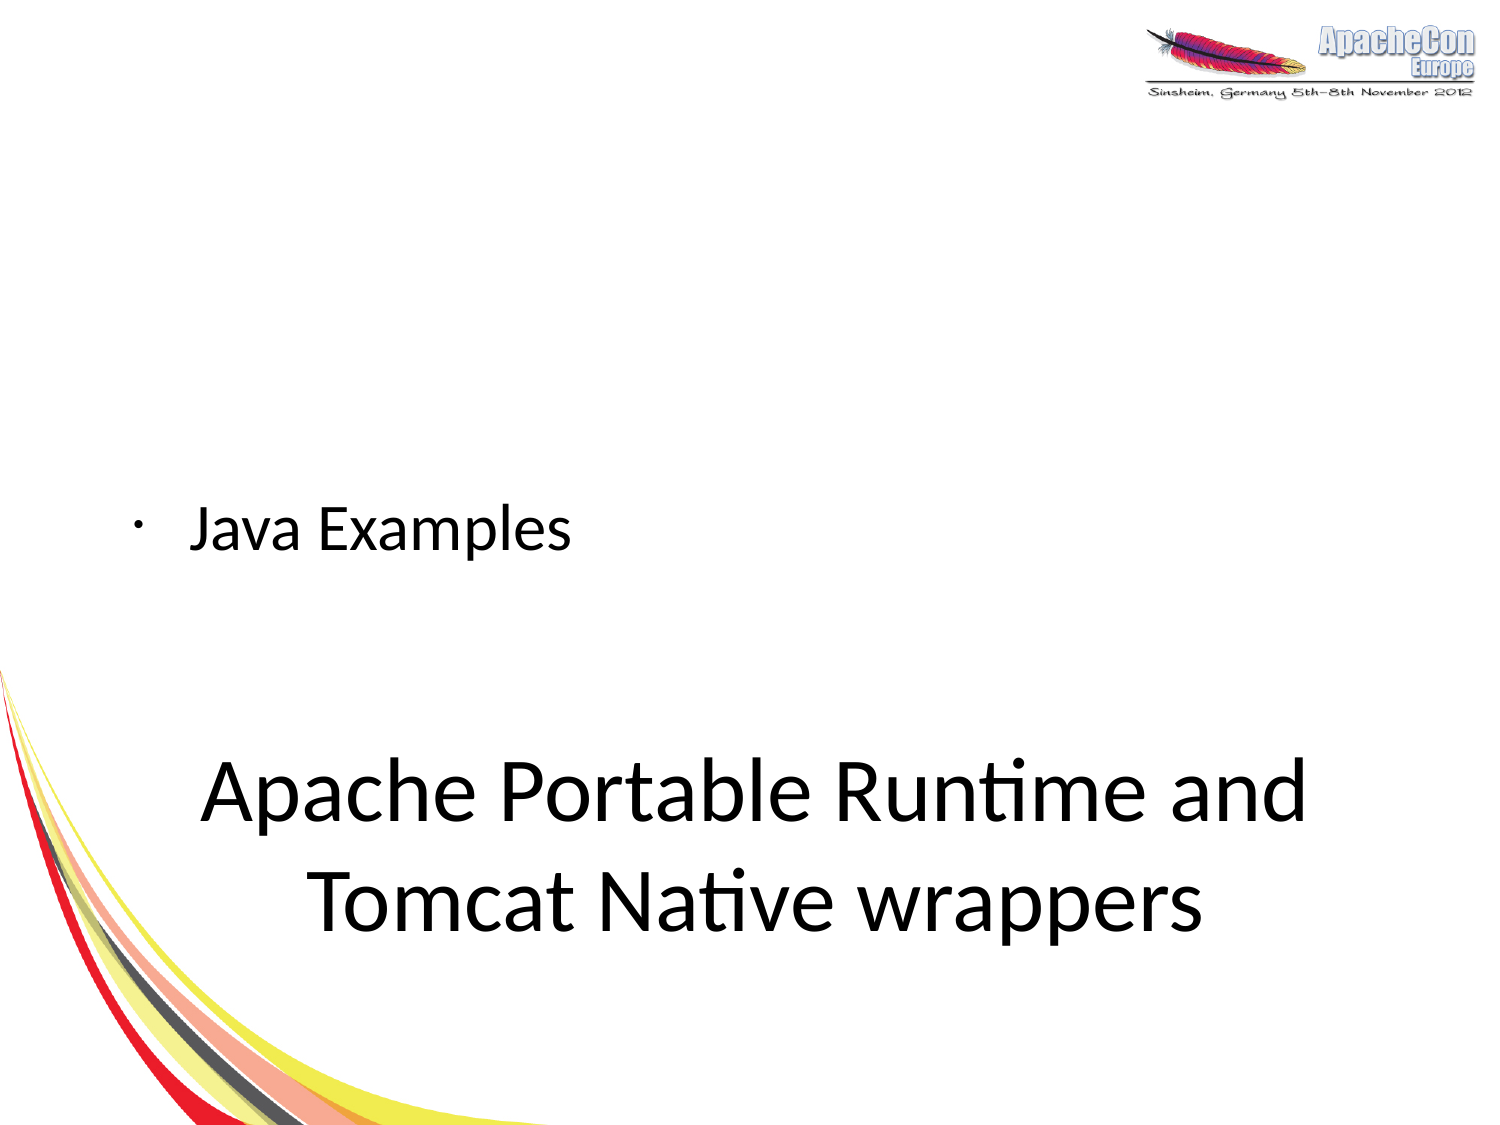

Java Examples
# Apache Portable Runtime and Tomcat Native wrappers